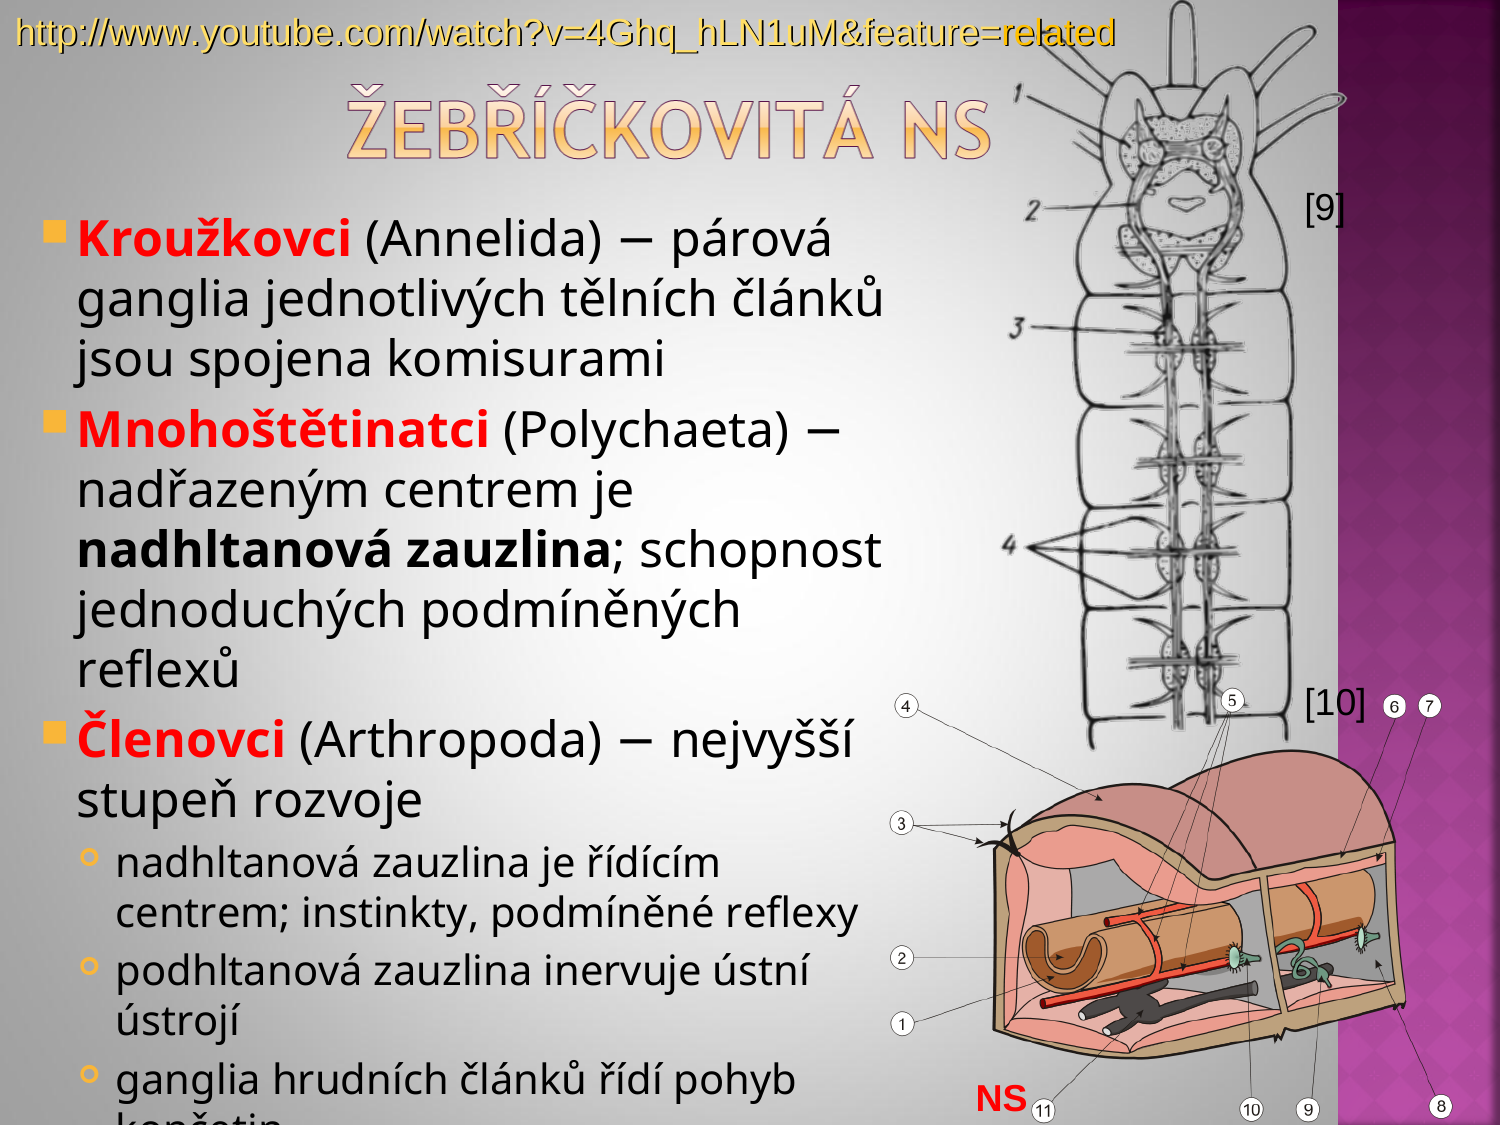

http://www.youtube.com/watch?v=4Ghq_hLN1uM&feature=related
[9]
[10]
# Kroužkovci (Annelida) − párová ganglia jednotlivých tělních článků jsou spojena komisurami
Mnohoštětinatci (Polychaeta) − nadřazeným centrem je nadhltanová zauzlina; schopnost jednoduchých podmíněných reflexů
Členovci (Arthropoda) − nejvyšší stupeň rozvoje
nadhltanová zauzlina je řídícím centrem; instinkty, podmíněné reflexy
podhltanová zauzlina inervuje ústní ústrojí
ganglia hrudních článků řídí pohyb končetin
NS